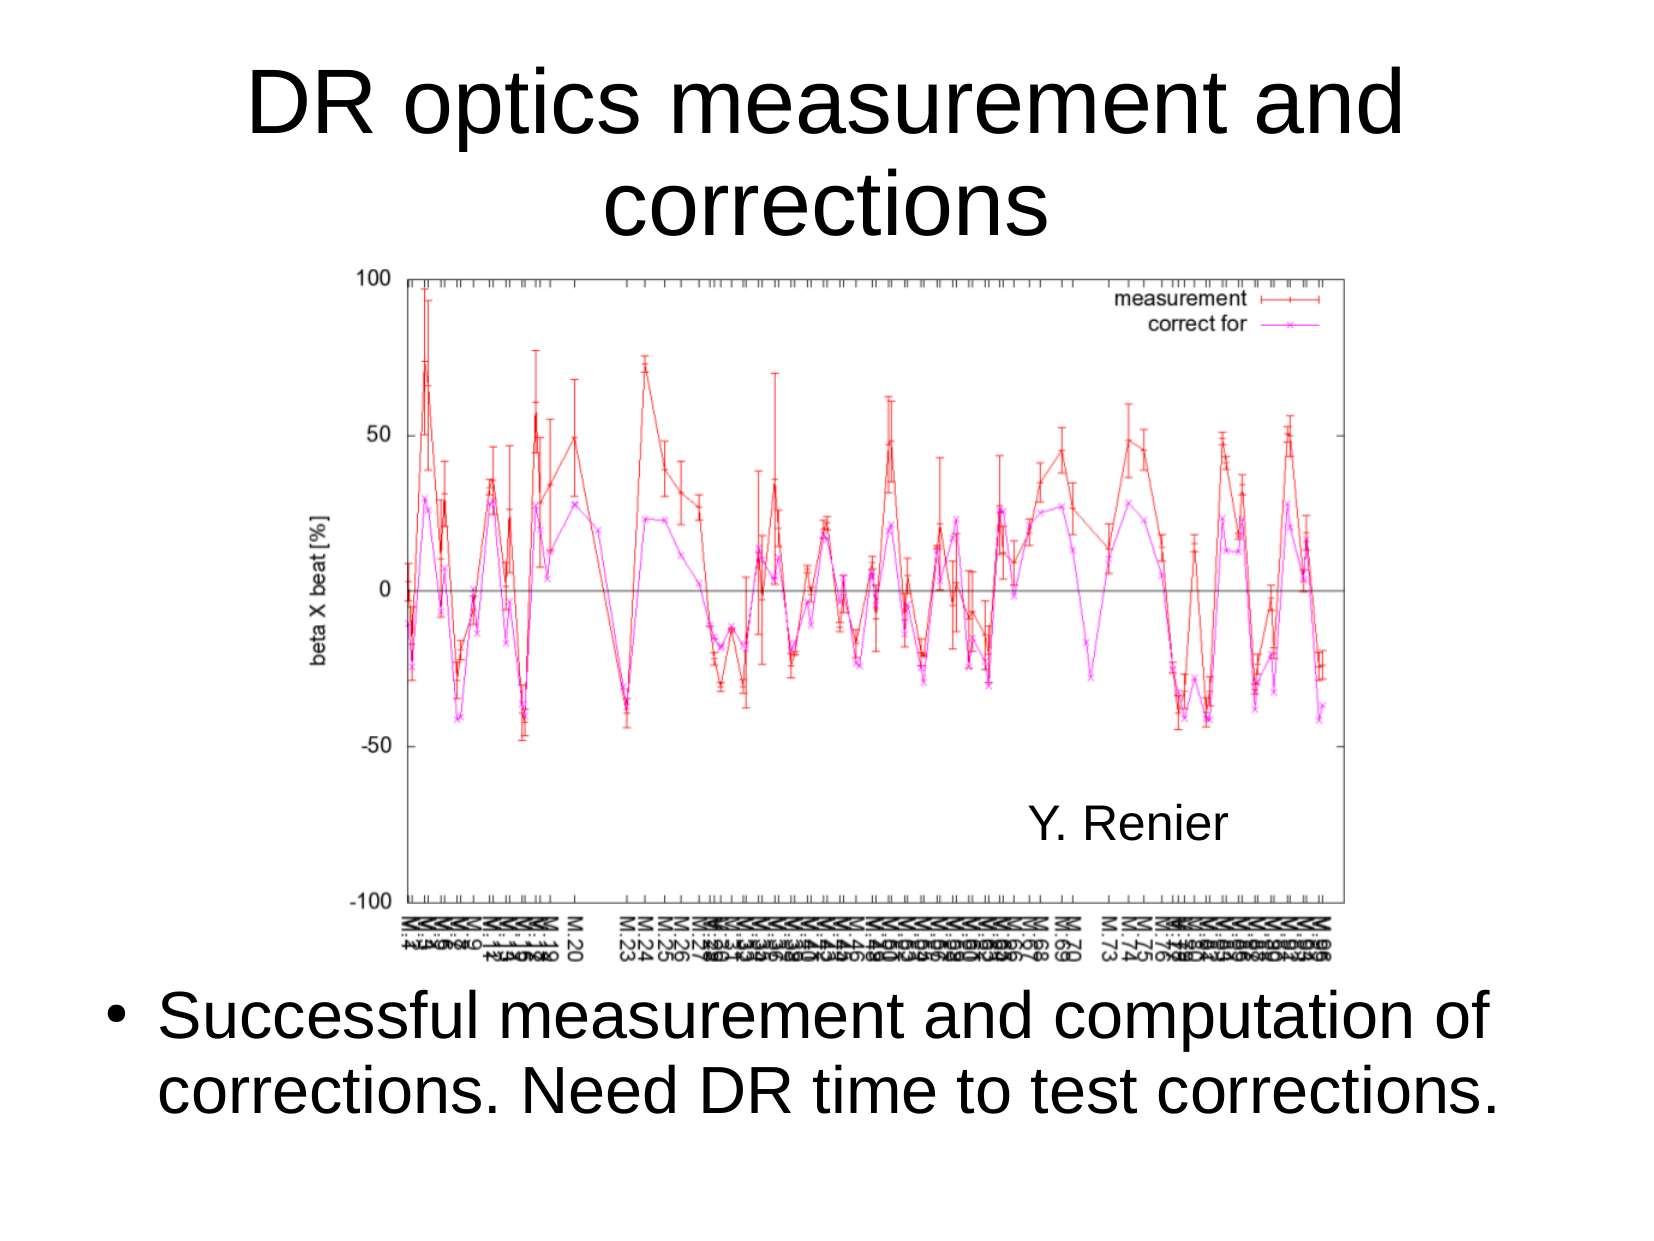

# DR optics measurement and corrections
Y. Renier
Successful measurement and computation of corrections. Need DR time to test corrections.